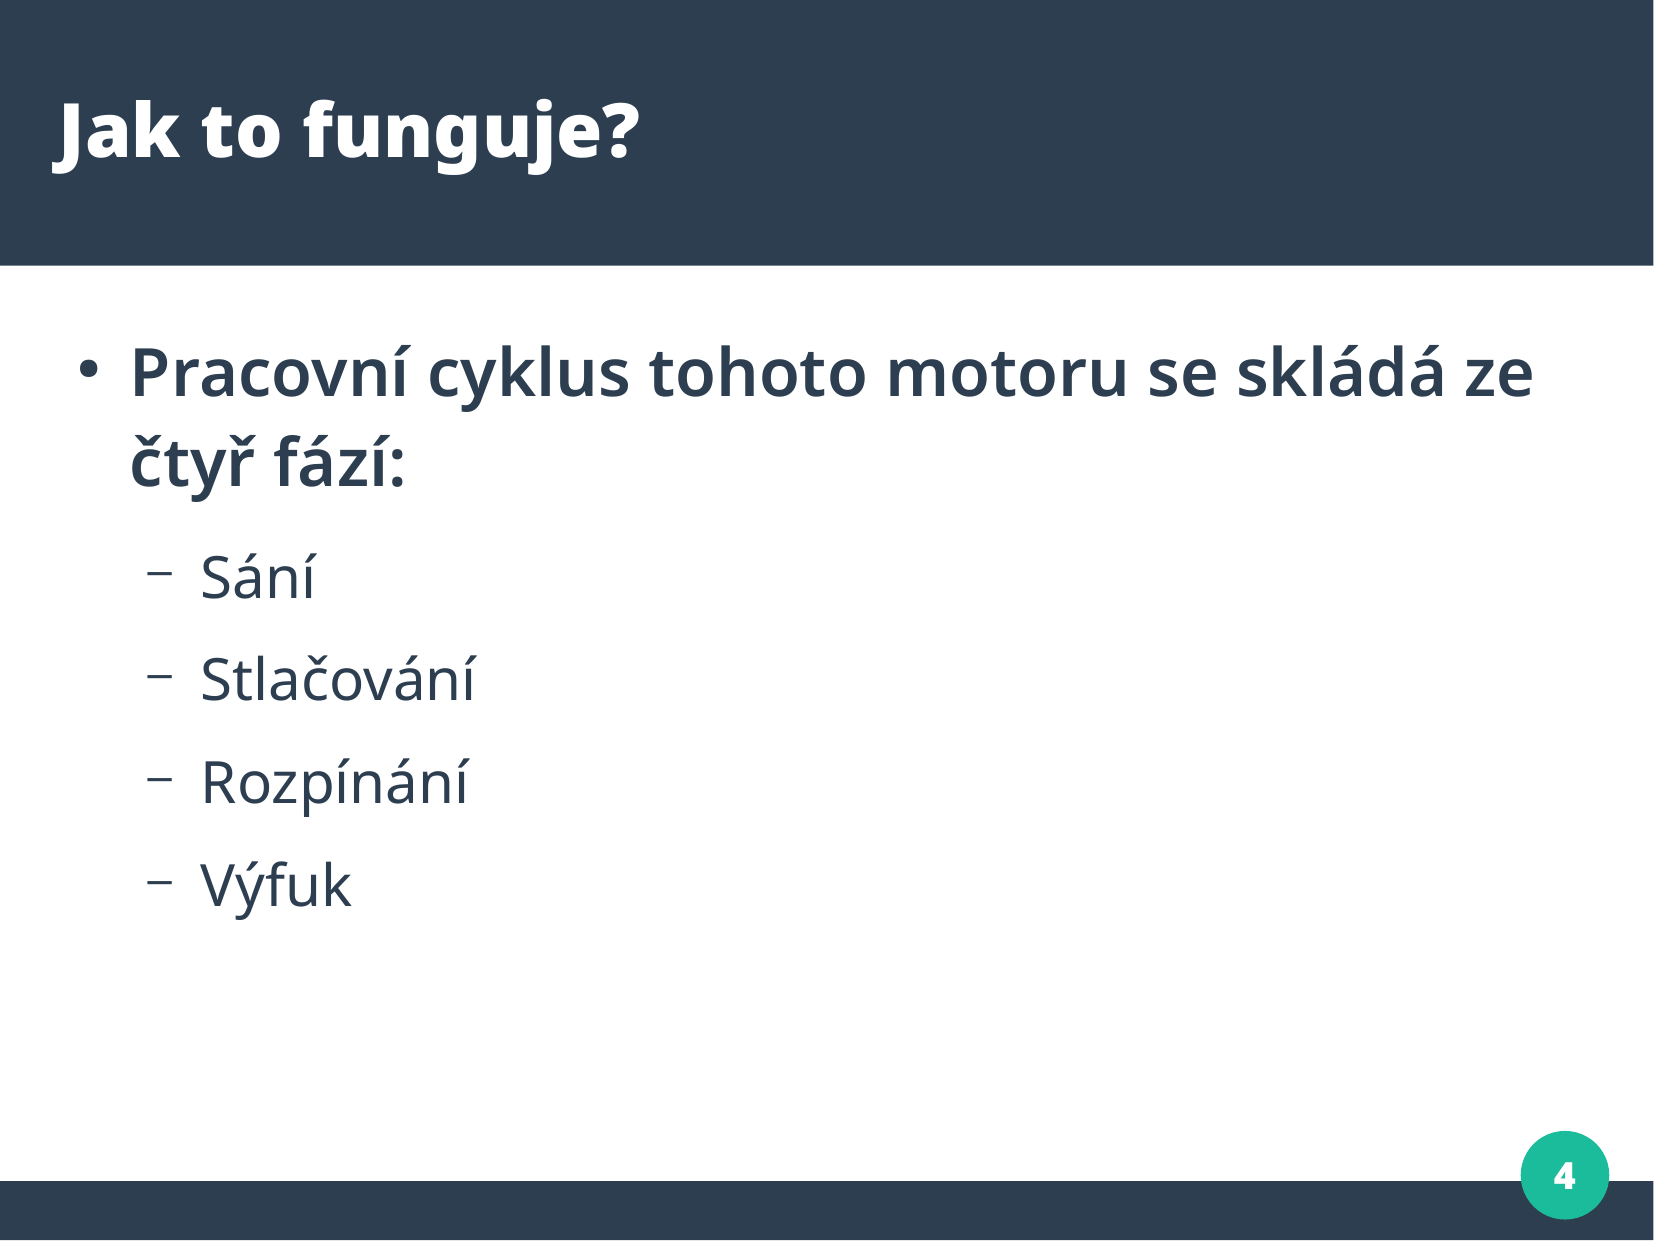

# Jak to funguje?
Pracovní cyklus tohoto motoru se skládá ze čtyř fází:
Sání
Stlačování
Rozpínání
Výfuk
4